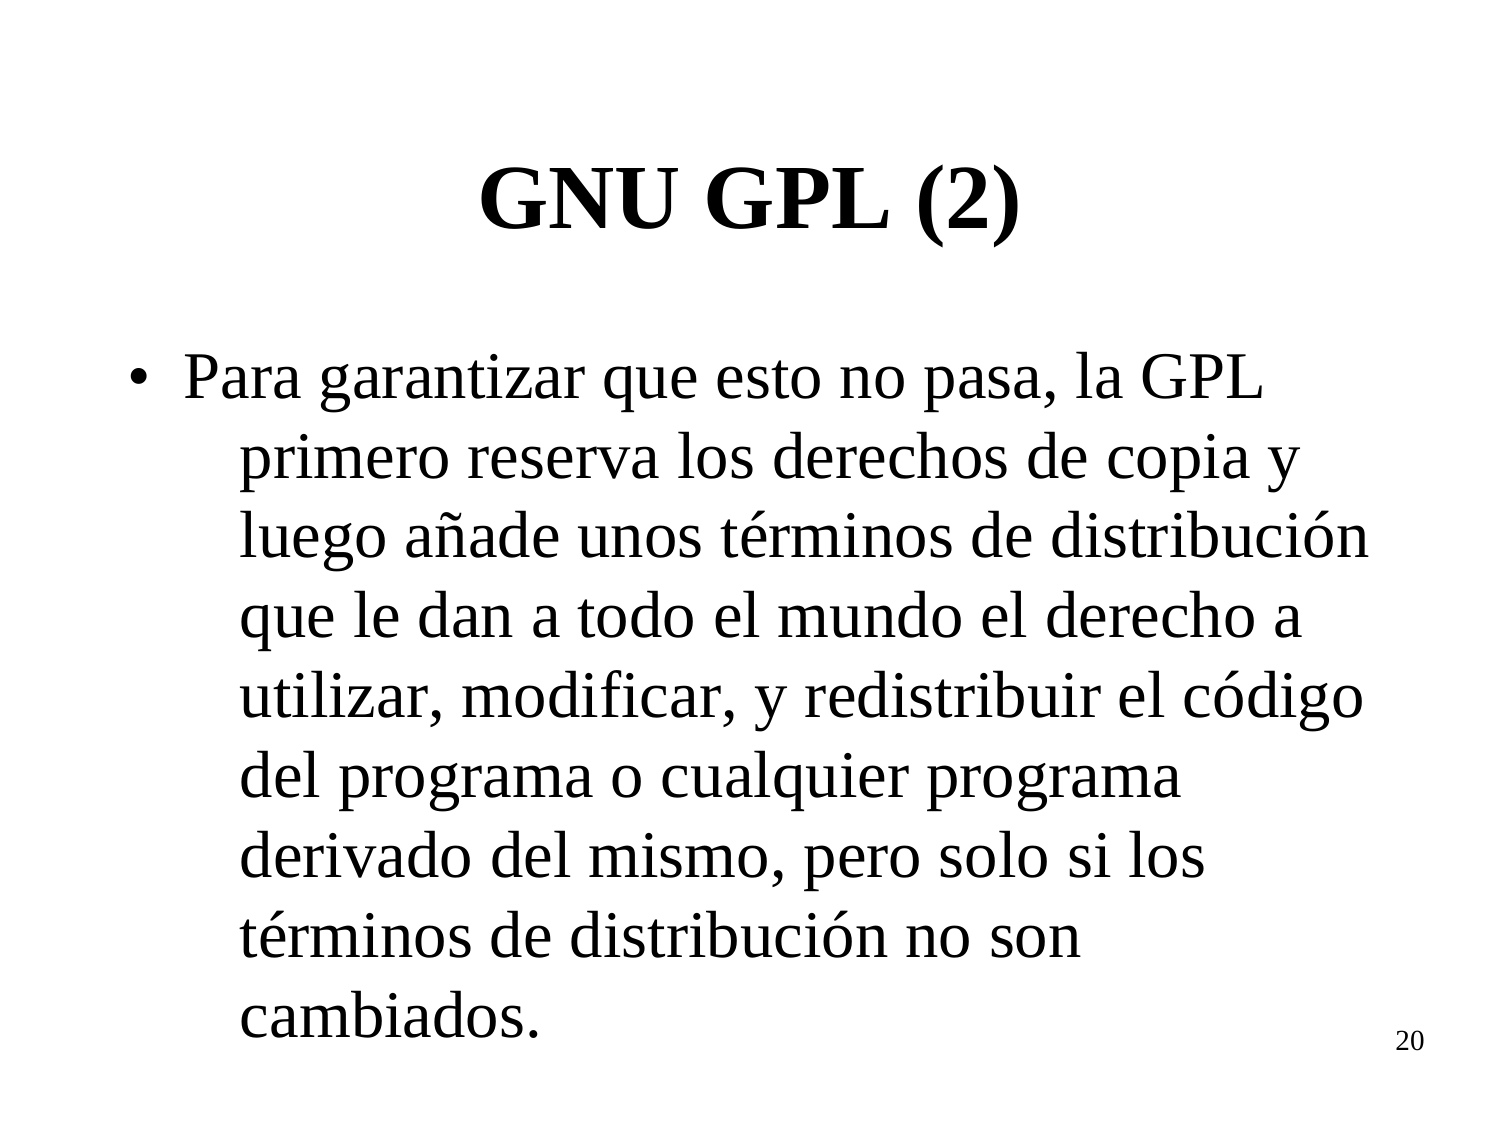

# GNU GPL (2)
Para garantizar que esto no pasa, la GPL primero reserva los derechos de copia y luego añade unos términos de distribución que le dan a todo el mundo el derecho a utilizar, modificar, y redistribuir el código del programa o cualquier programa derivado del mismo, pero solo si los términos de distribución no son cambiados.
20